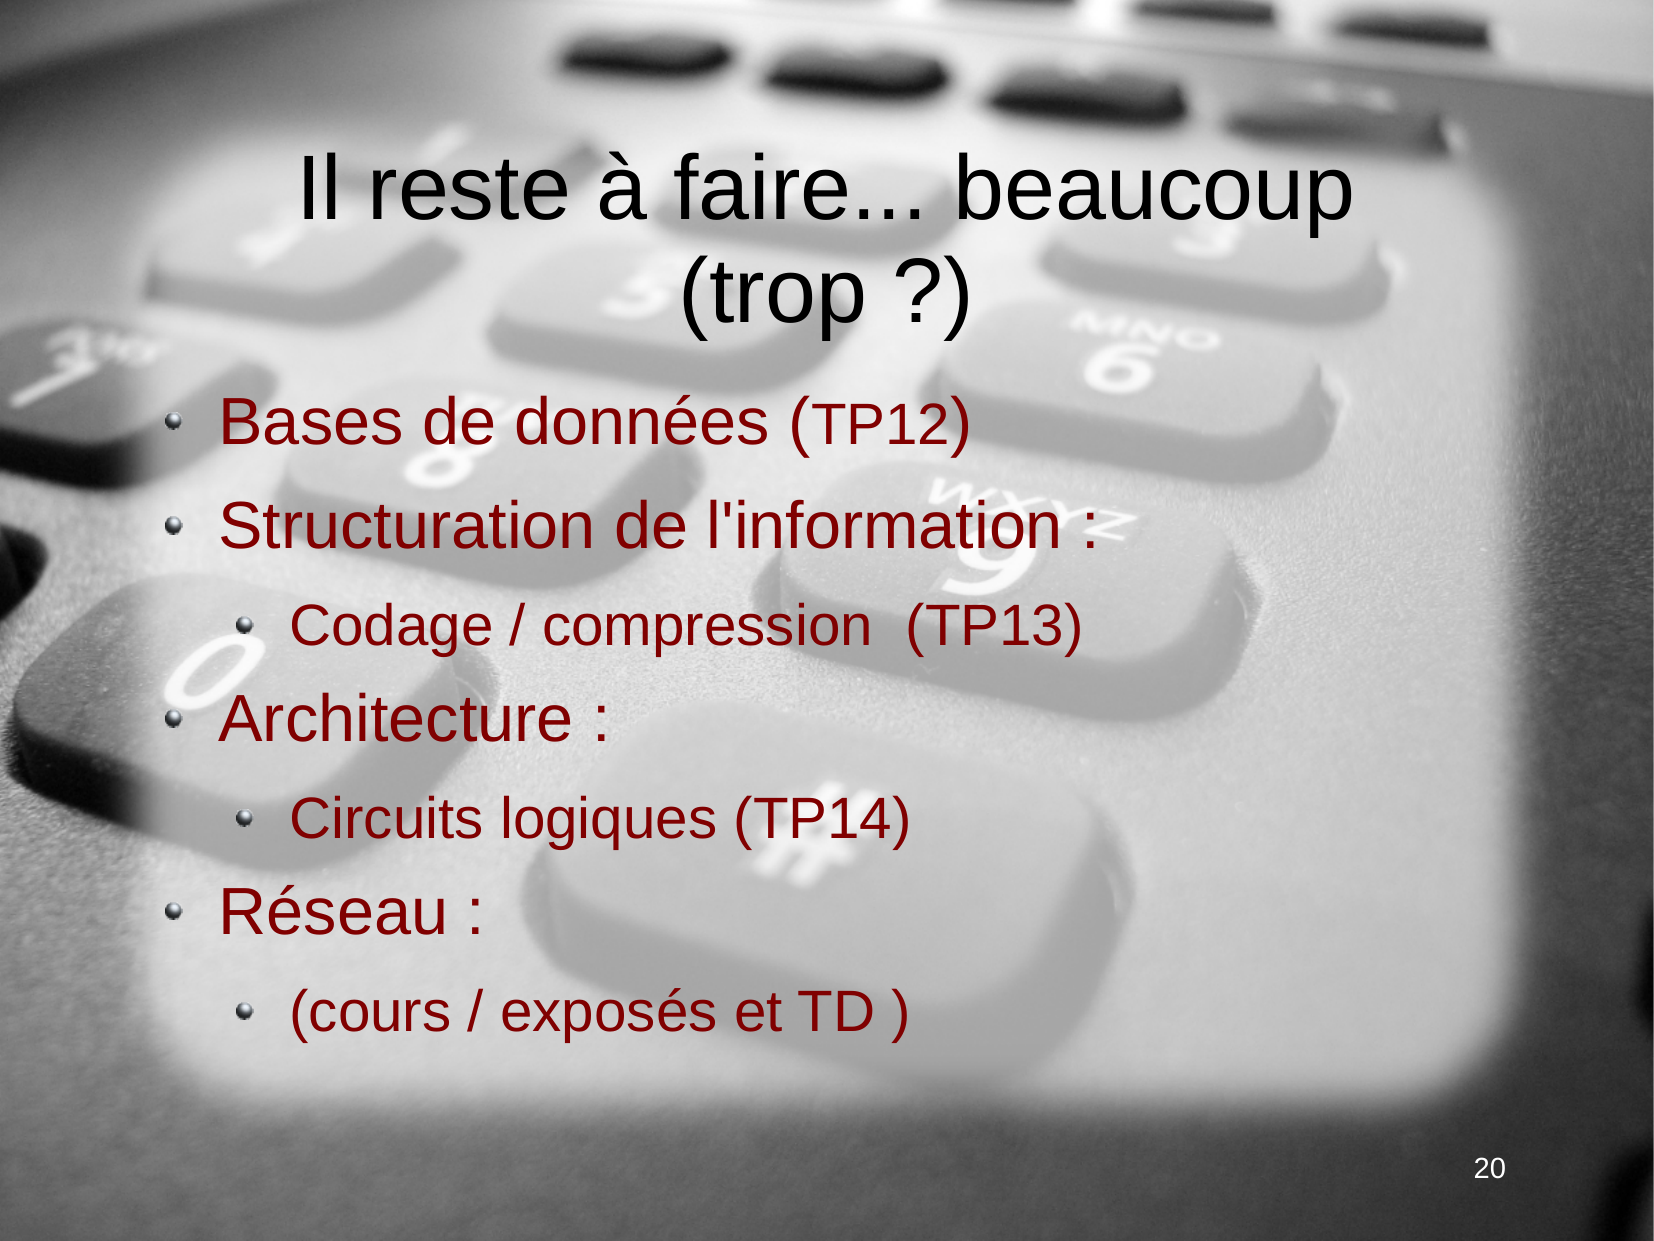

# Il reste à faire... beaucoup (trop ?)
Bases de données (TP12)
Structuration de l'information :
Codage / compression (TP13)
Architecture :
Circuits logiques (TP14)
Réseau :
(cours / exposés et TD )
20